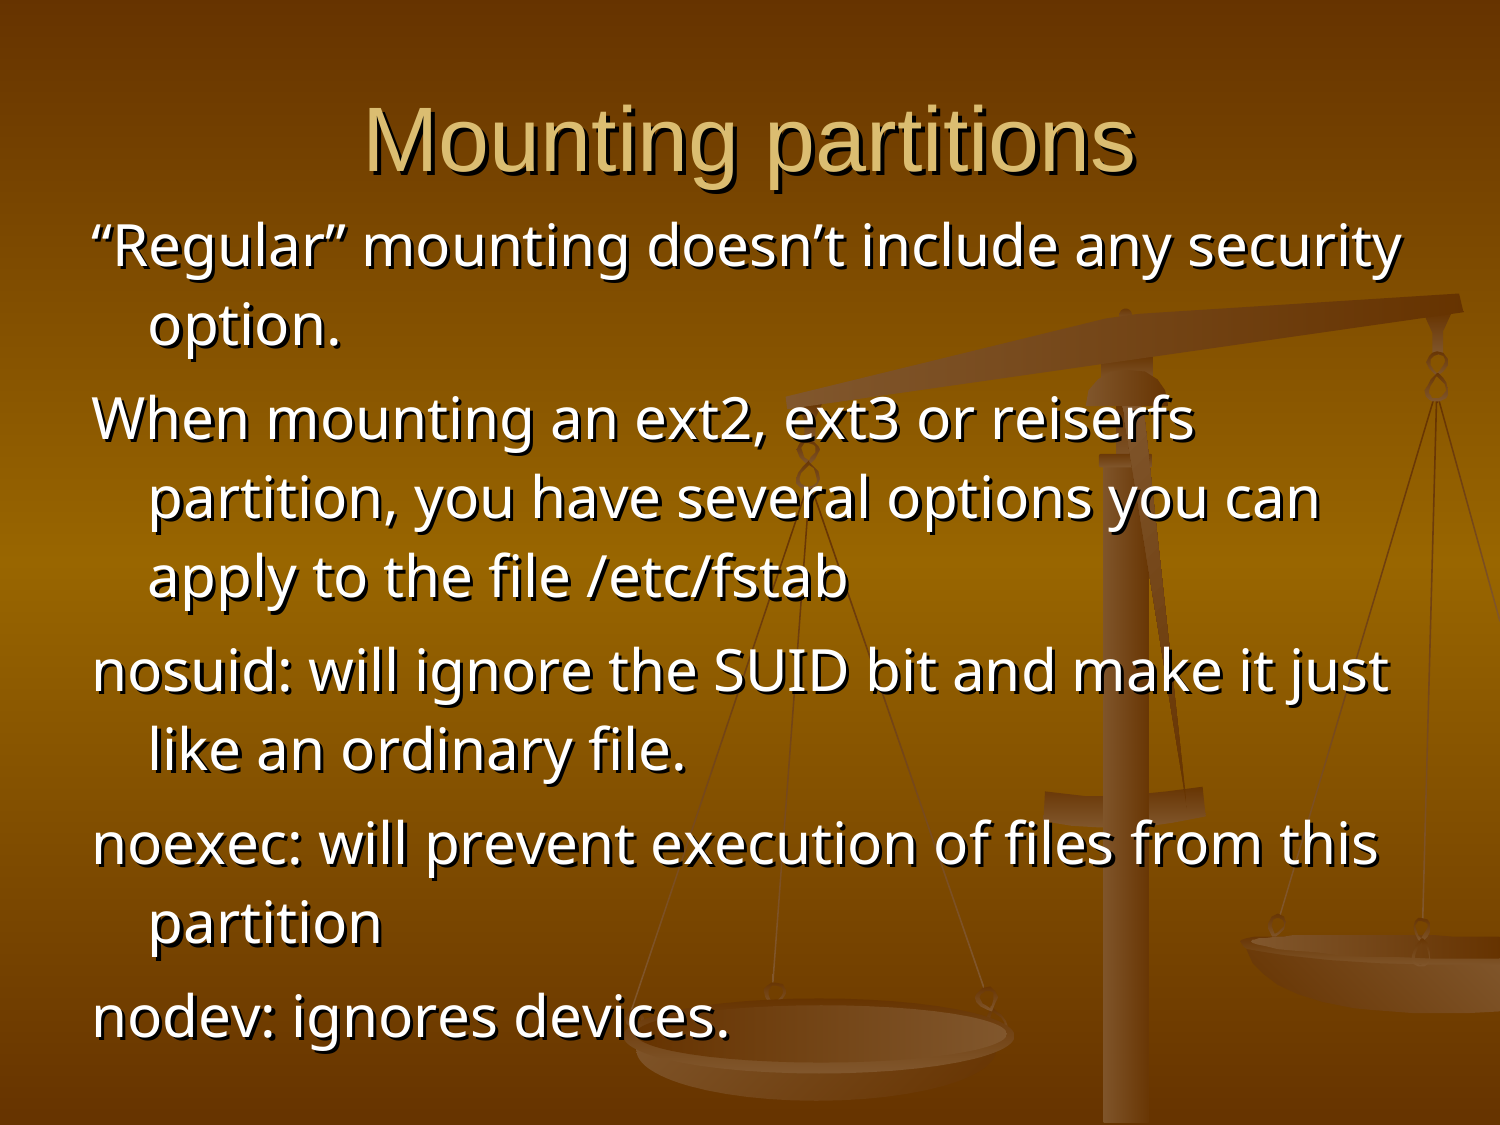

# Mounting partitions
“Regular” mounting doesn’t include any security option.
When mounting an ext2, ext3 or reiserfs partition, you have several options you can apply to the file /etc/fstab
nosuid: will ignore the SUID bit and make it just like an ordinary file.
noexec: will prevent execution of files from this partition
nodev: ignores devices.